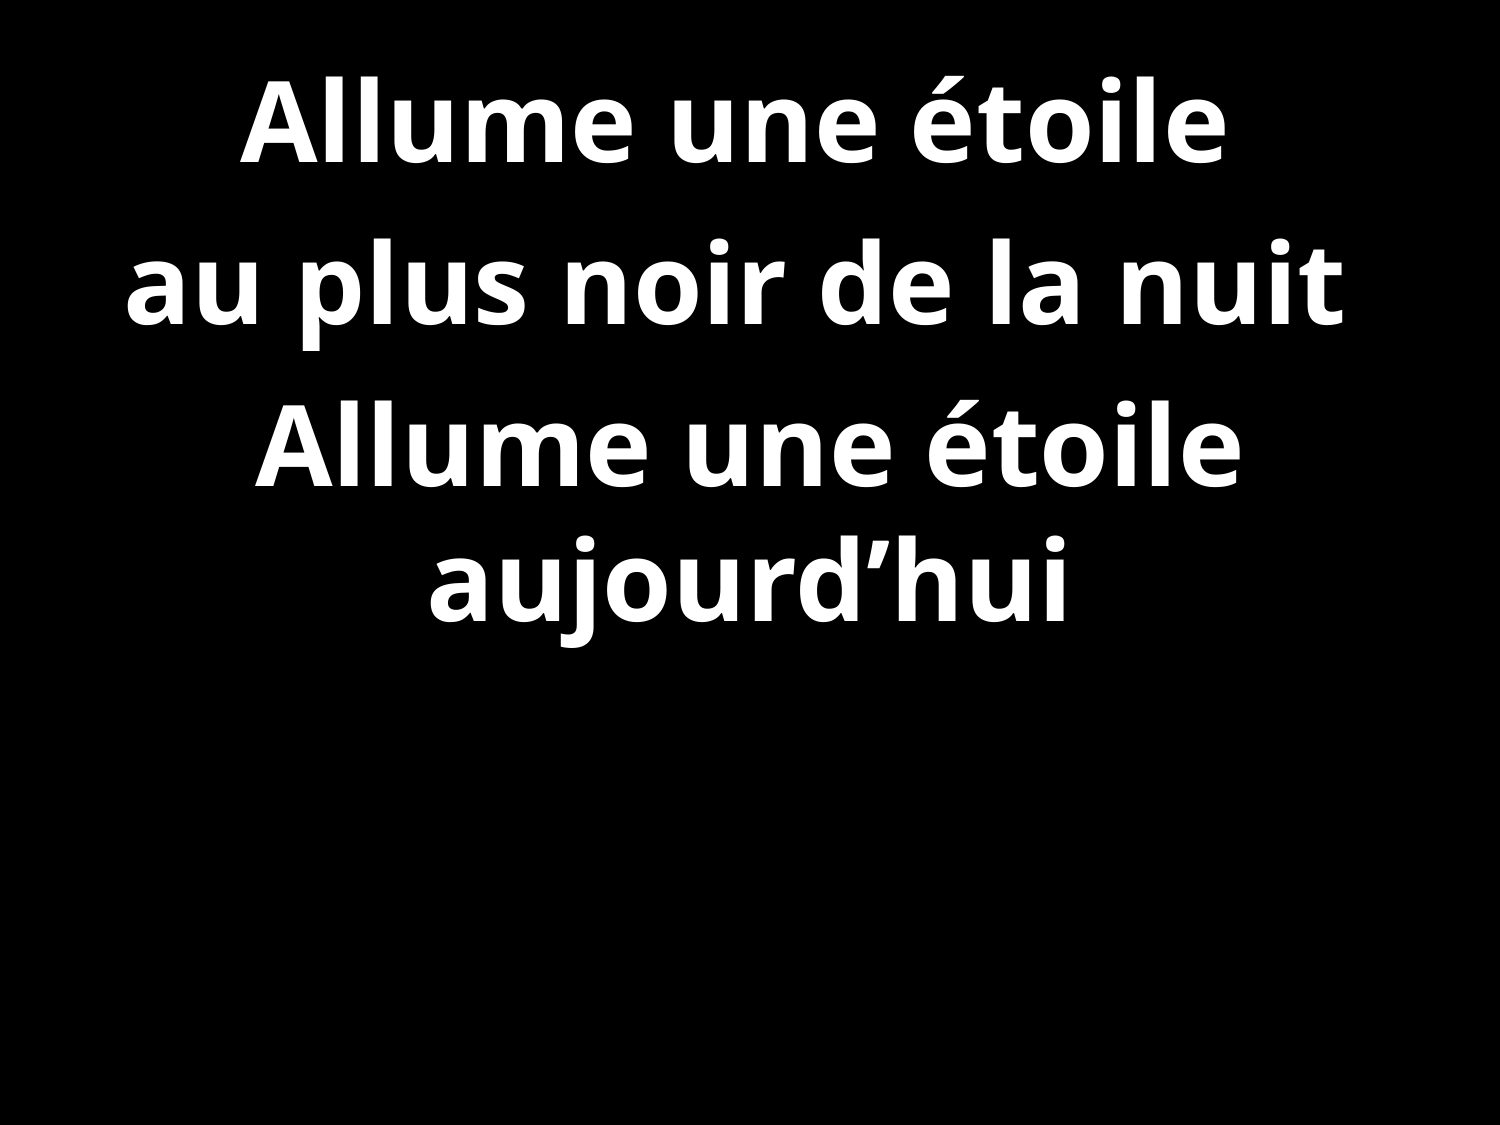

# Allume une étoile
au plus noir de la nuit
Allume une étoile aujourd’hui